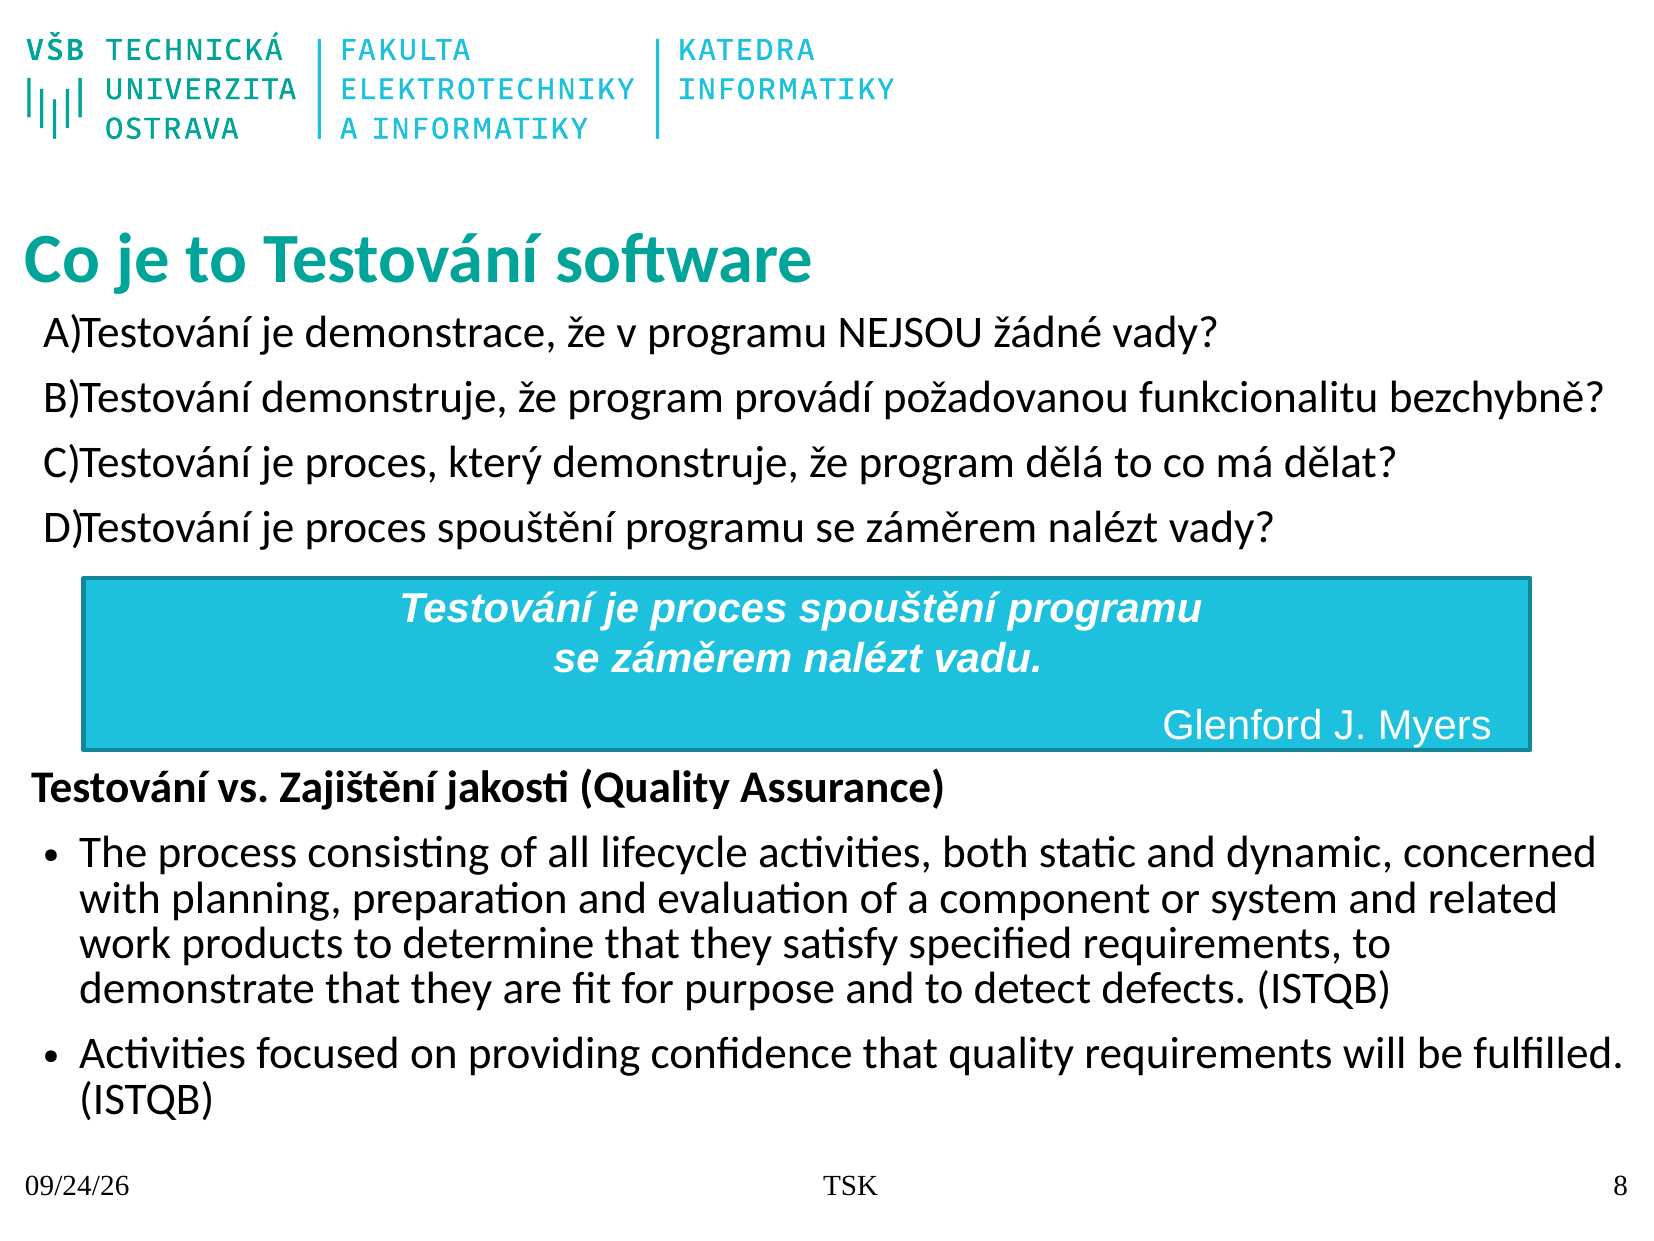

# Co je to Testování software
Testování je demonstrace, že v programu NEJSOU žádné vady?
Testování demonstruje, že program provádí požadovanou funkcionalitu bezchybně?
Testování je proces, který demonstruje, že program dělá to co má dělat?
Testování je proces spouštění programu se záměrem nalézt vady?
Testování vs. Zajištění jakosti (Quality Assurance)
The process consisting of all lifecycle activities, both static and dynamic, concerned with planning, preparation and evaluation of a component or system and related work products to determine that they satisfy specified requirements, to demonstrate that they are fit for purpose and to detect defects. (ISTQB)
Activities focused on providing confidence that quality requirements will be fulfilled. (ISTQB)
Testování je proces spouštění programu
se záměrem nalézt vadu.
Glenford J. Myers
TSK
8